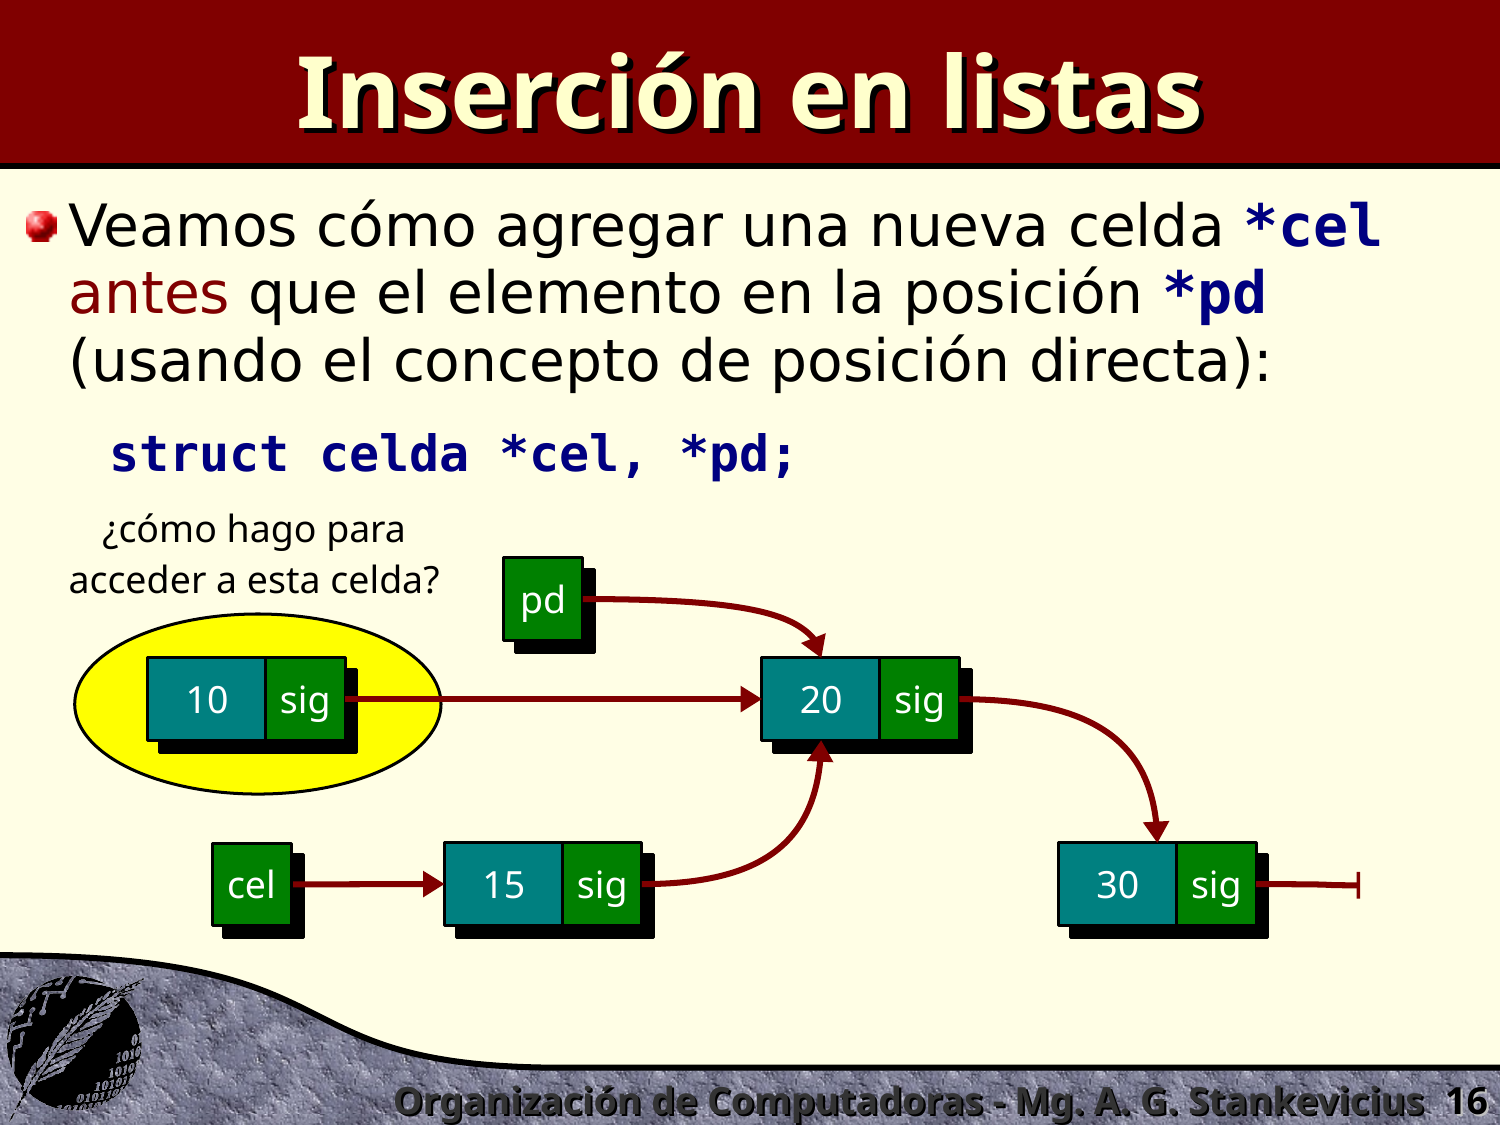

# Inserción en listas
Veamos cómo agregar una nueva celda *cel antes que el elemento en la posición *pd (usando el concepto de posición directa):
struct celda *cel, *pd;
¿cómo hago para
acceder a esta celda?
pd
10
sig
20
sig
15
sig
30
sig
cel
16